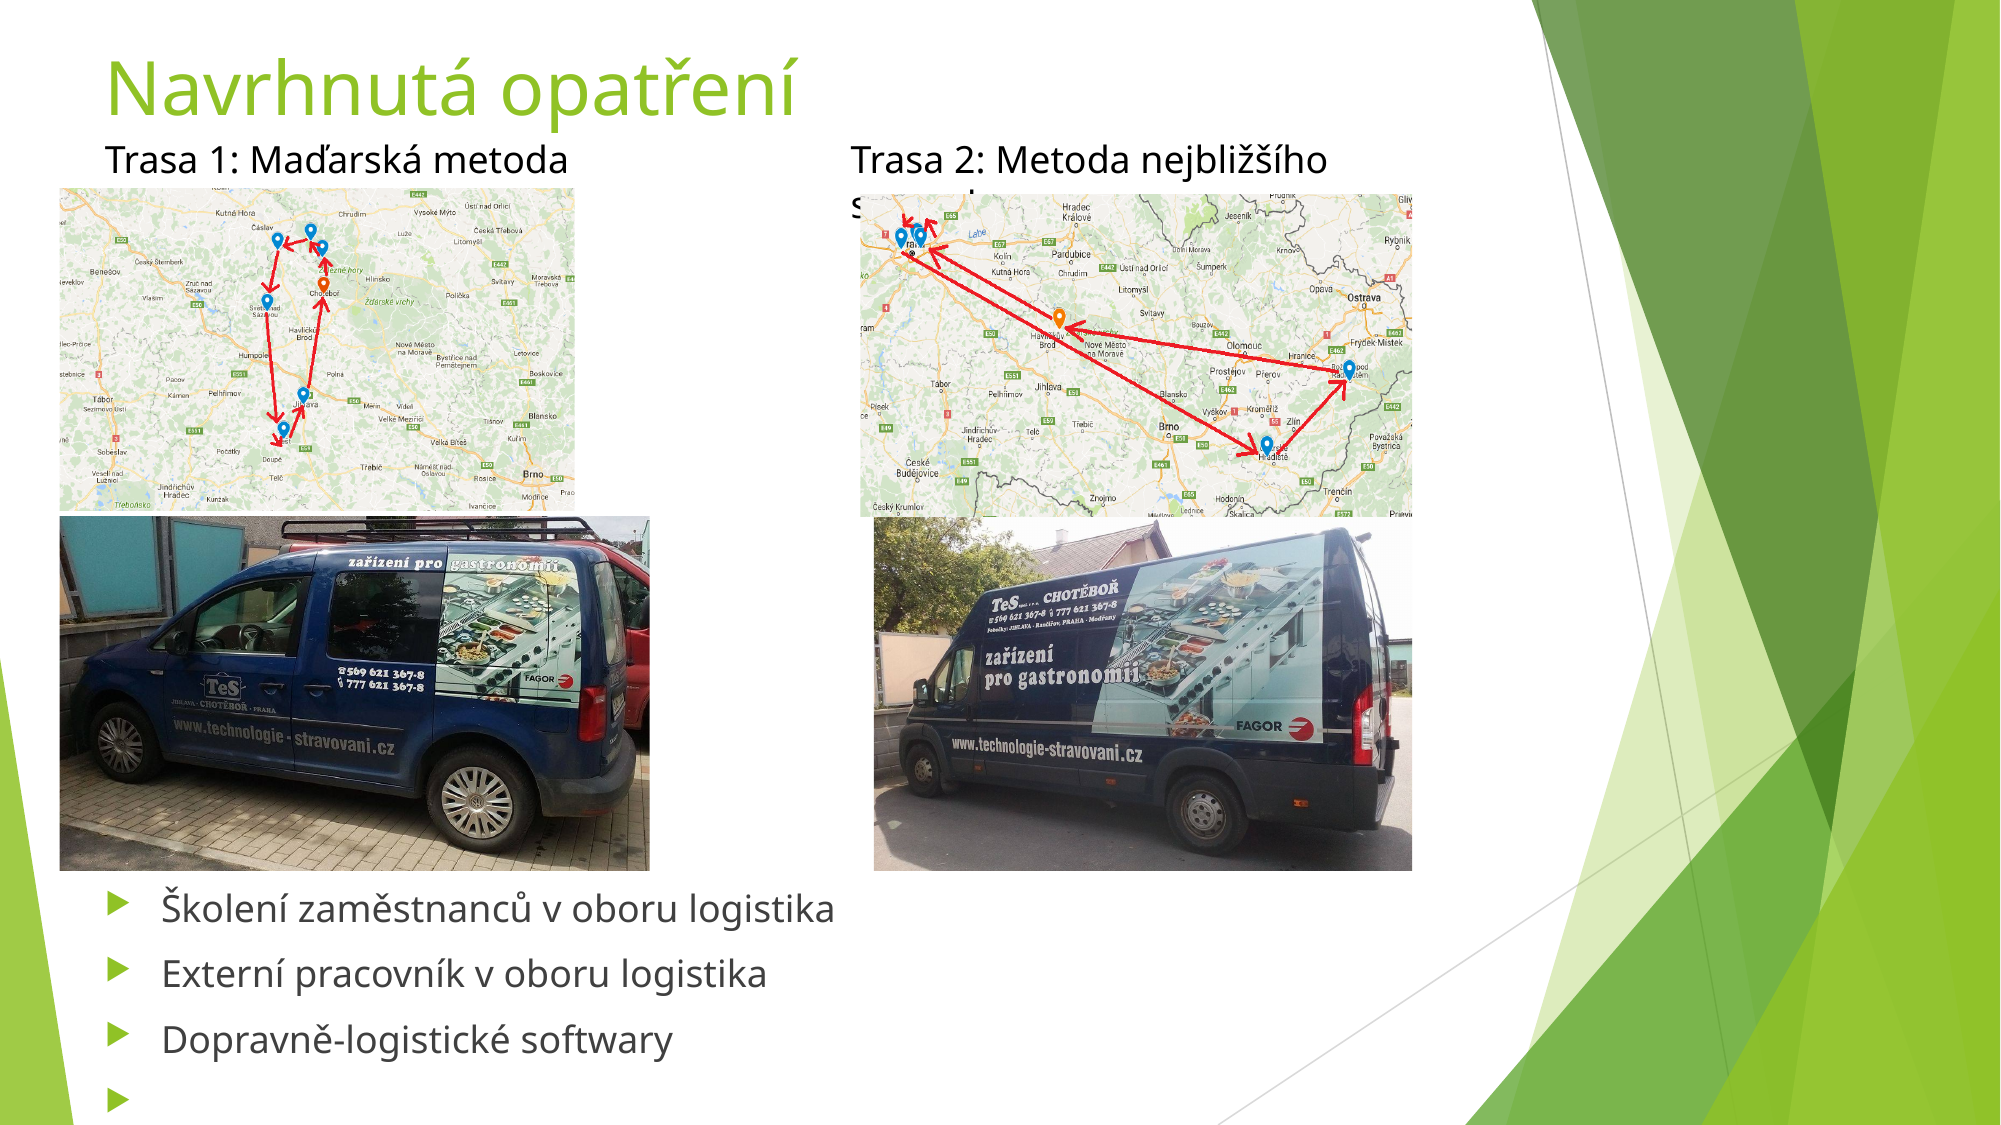

# Navrhnutá opatření
Trasa 1: Maďarská metoda
Trasa 2: Metoda nejbližšího souseda
Školení zaměstnanců v oboru logistika
Externí pracovník v oboru logistika
Dopravně-logistické softwary